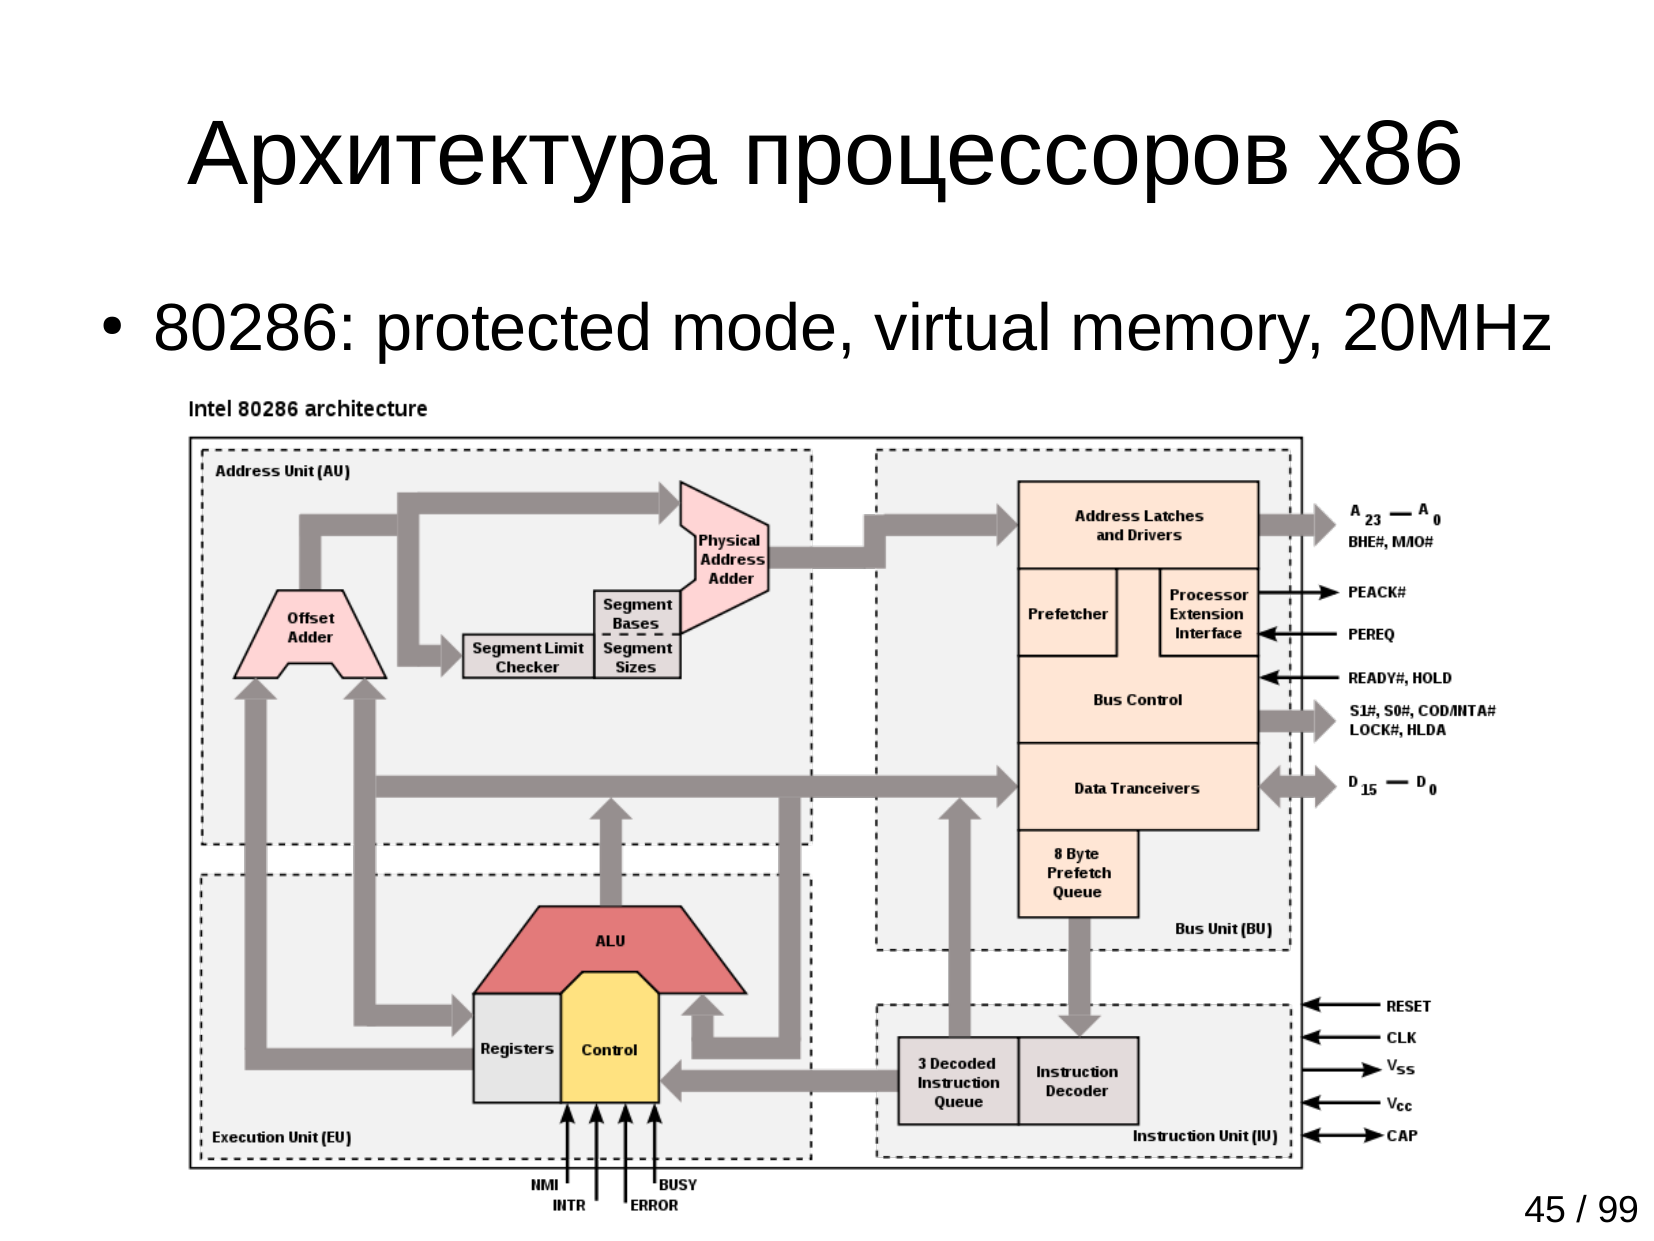

# Архитектура процессоров x86
80286: protected mode, virtual memory, 20MHz